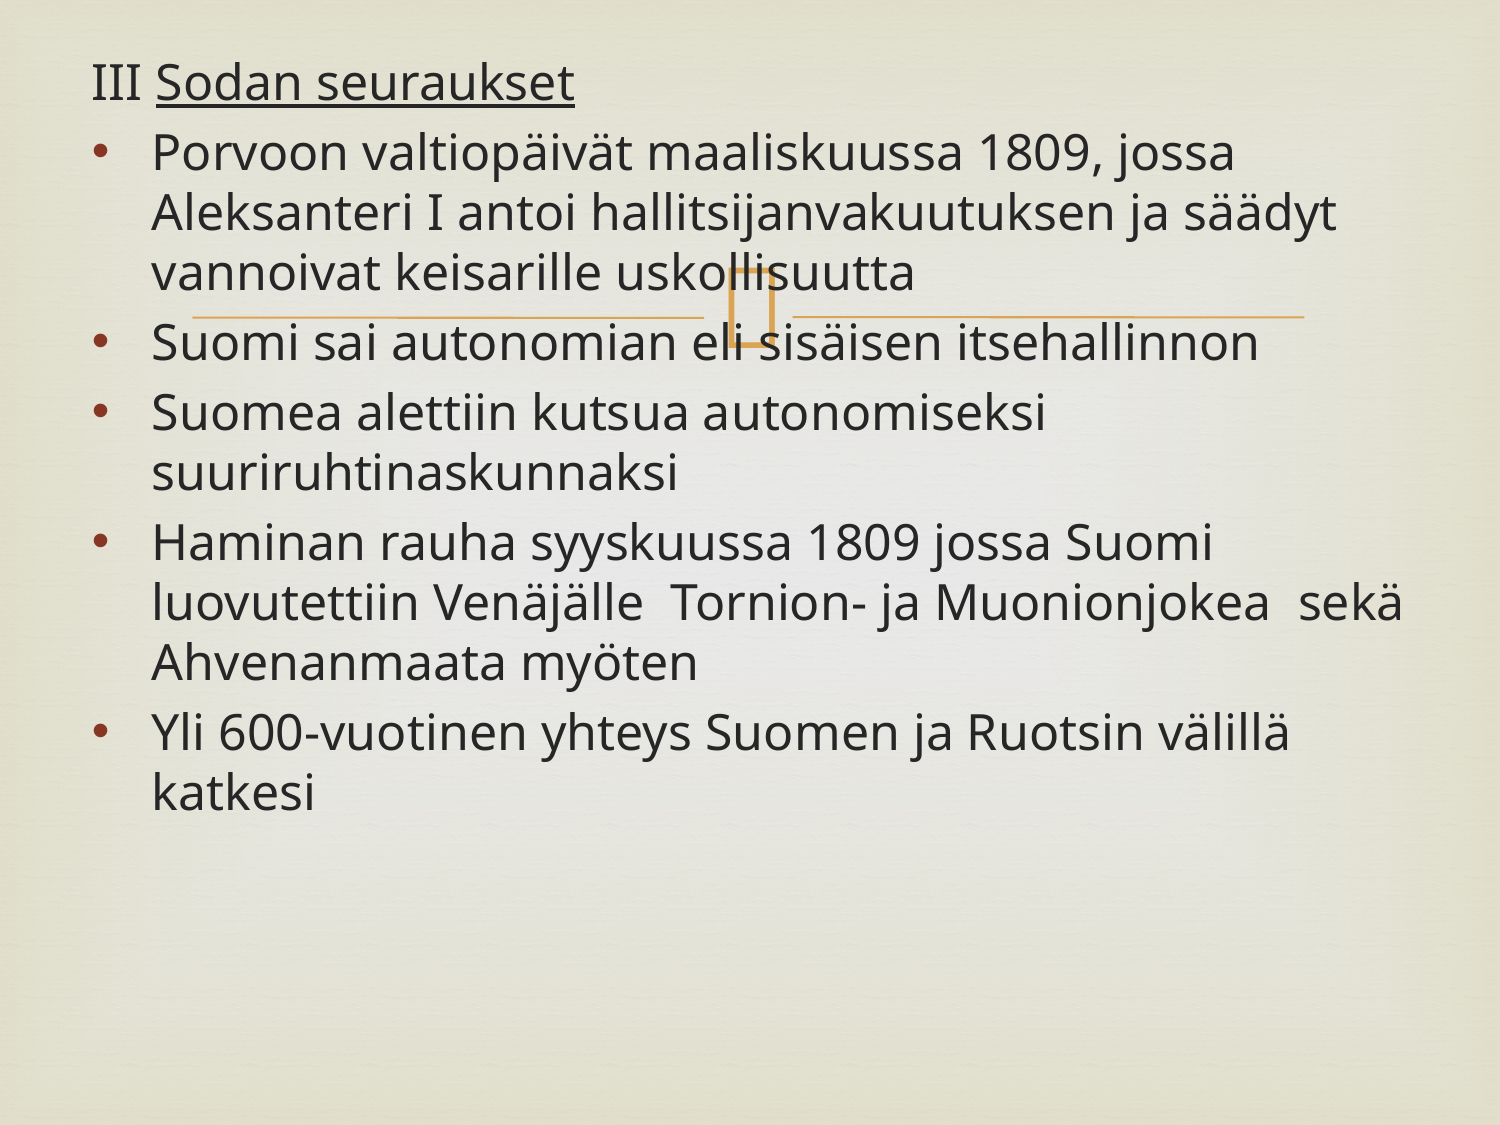

# III Sodan seuraukset
Porvoon valtiopäivät maaliskuussa 1809, jossa Aleksanteri I antoi hallitsijanvakuutuksen ja säädyt vannoivat keisarille uskollisuutta
Suomi sai autonomian eli sisäisen itsehallinnon
Suomea alettiin kutsua autonomiseksi suuriruhtinaskunnaksi
Haminan rauha syyskuussa 1809 jossa Suomi luovutettiin Venäjälle Tornion- ja Muonionjokea sekä Ahvenanmaata myöten
Yli 600-vuotinen yhteys Suomen ja Ruotsin välillä katkesi